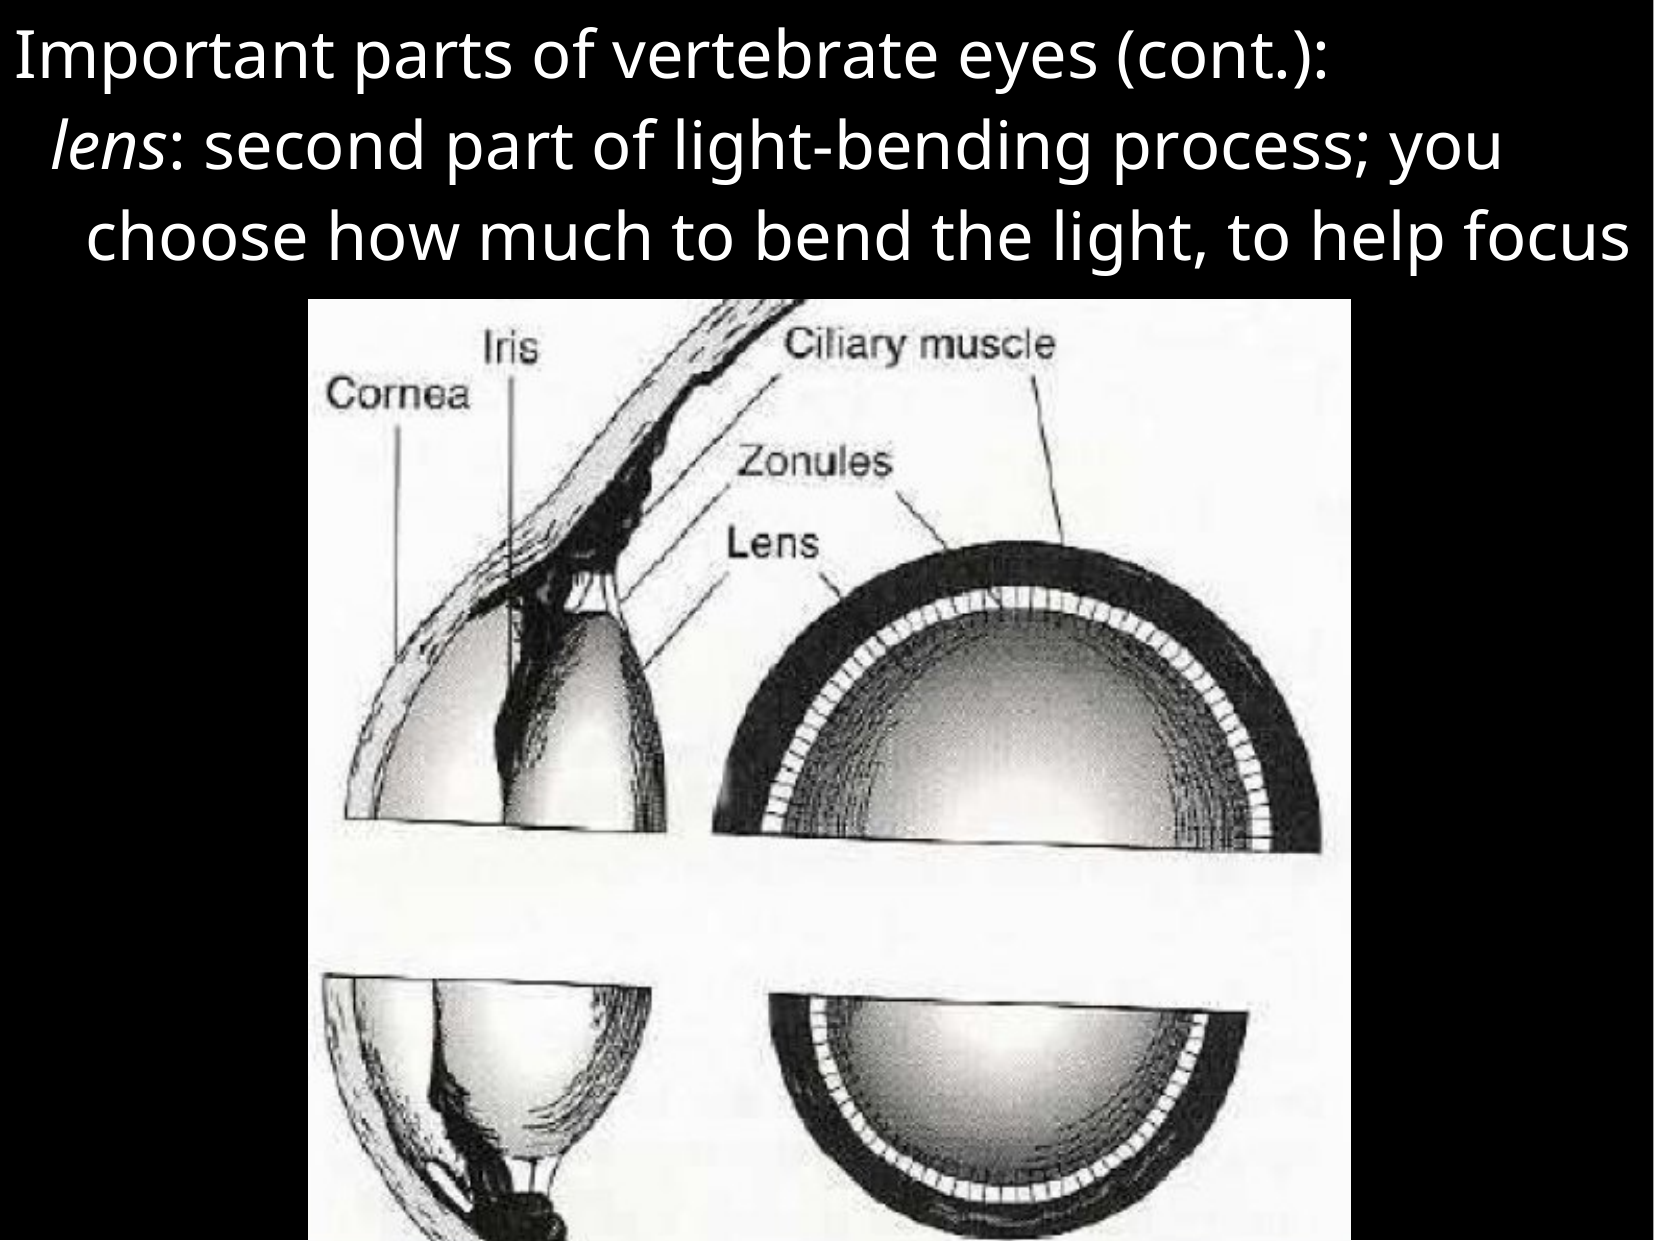

Important parts of vertebrate eyes (cont.):
lens: second part of light-bending process; you choose how much to bend the light, to help focus